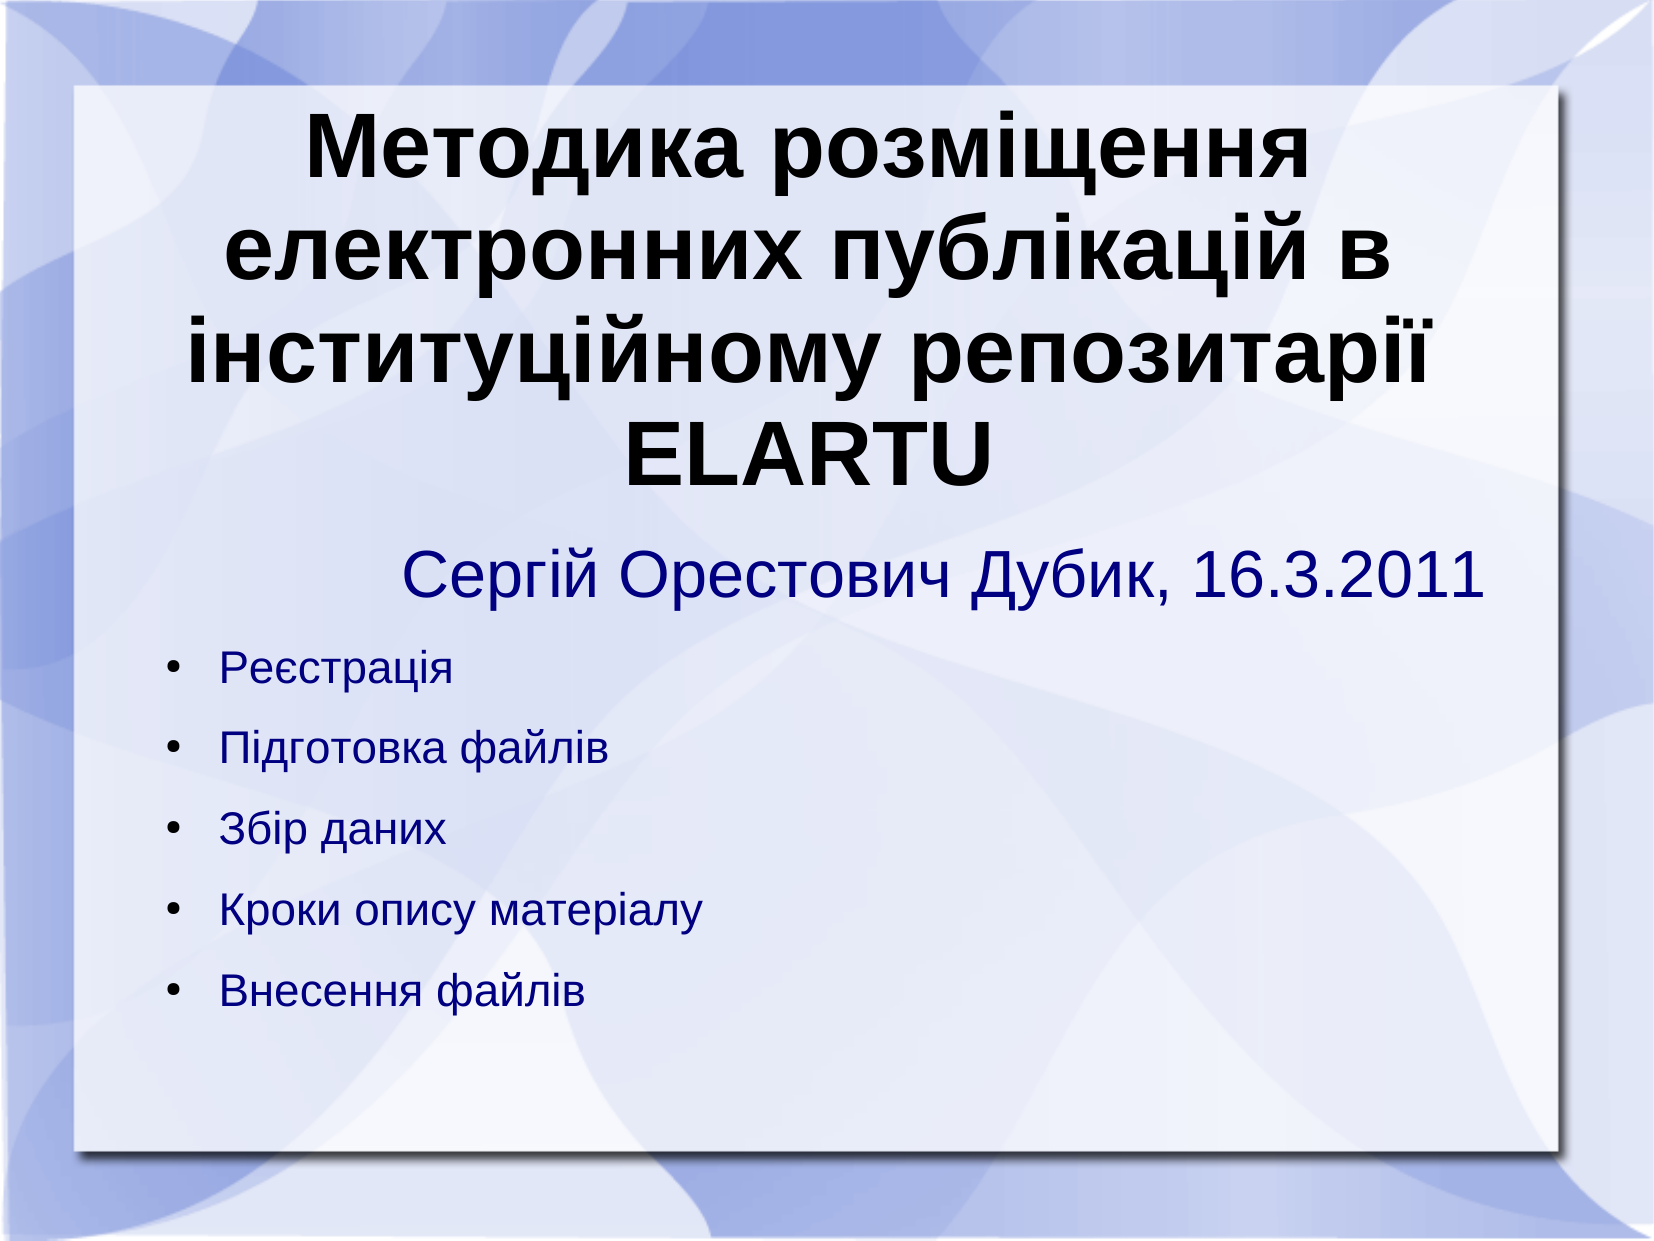

# Методика розміщення електронних публікацій в інституційному репозитарії ELARTU
Сергій Орестович Дубик, 16.3.2011
Реєстрація
Підготовка файлів
Збір даних
Кроки опису матеріалу
Внесення файлів